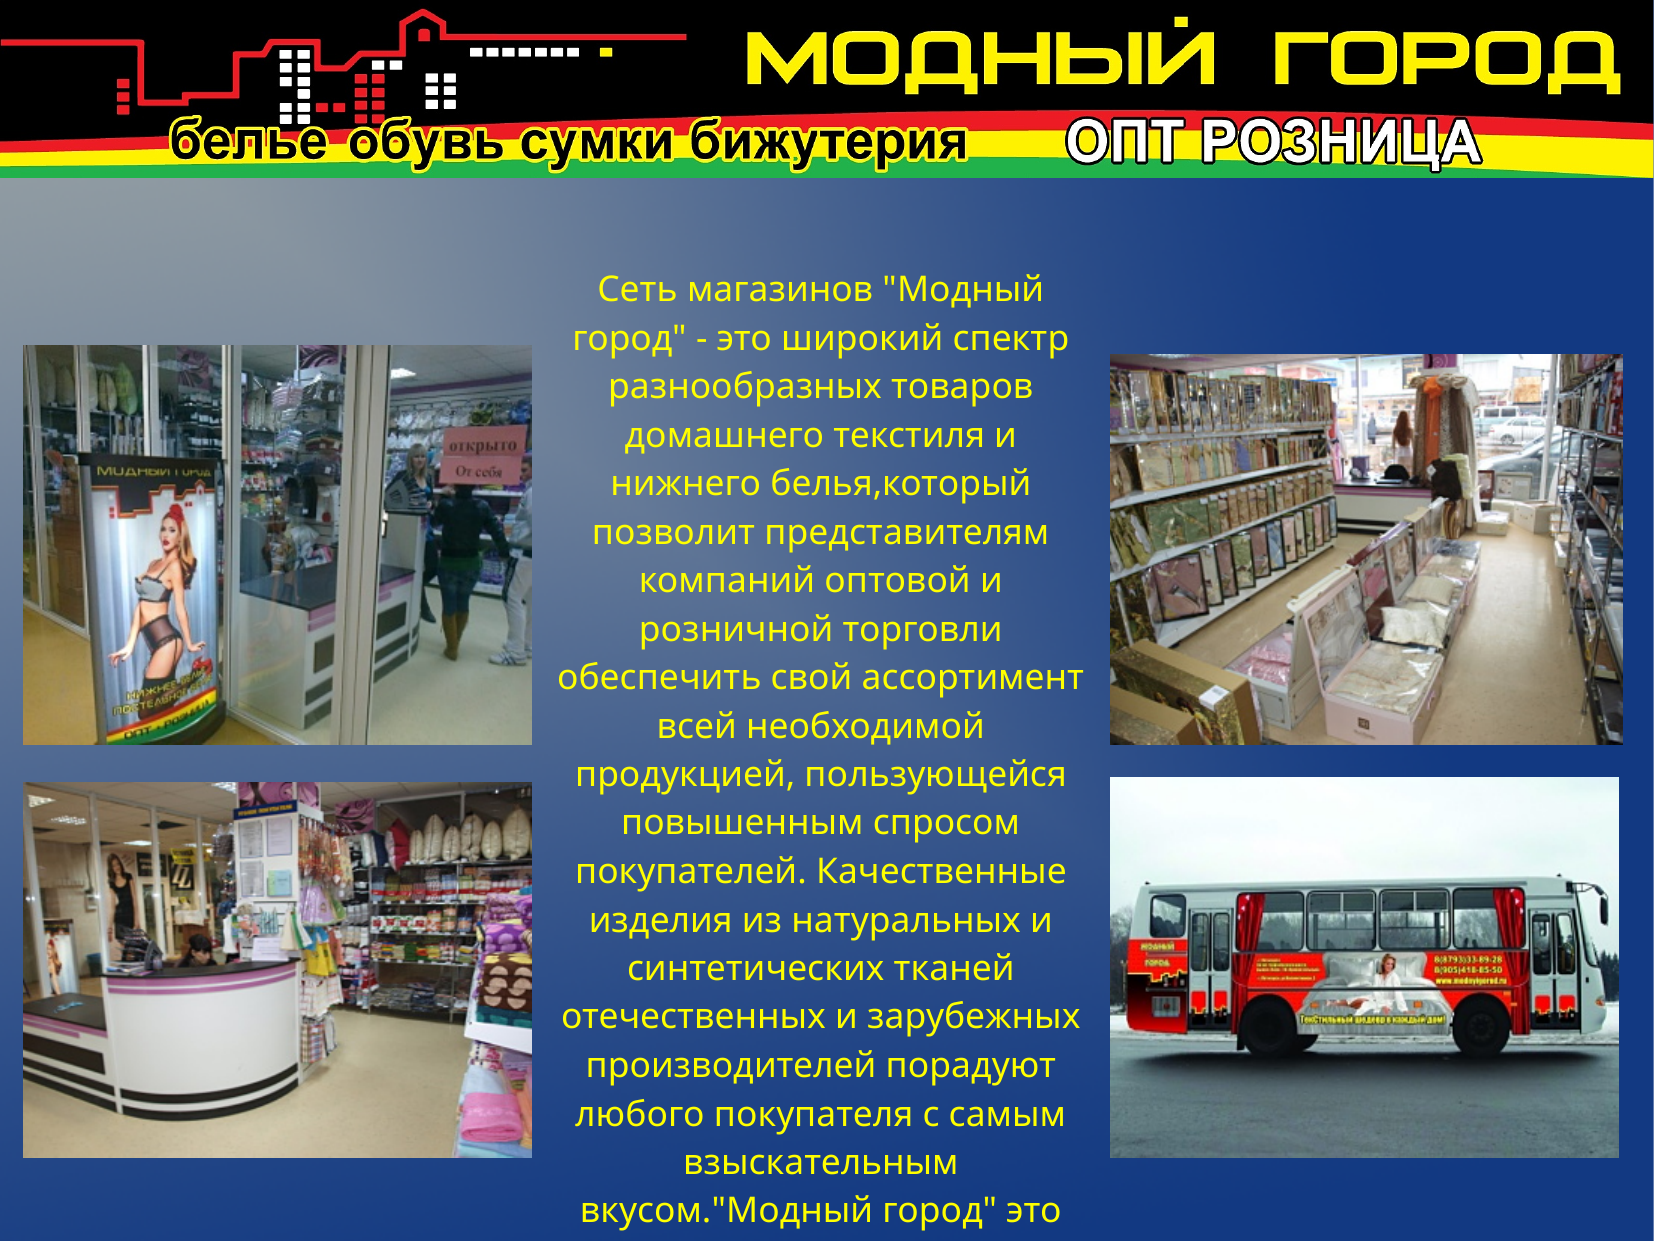

Сеть магазинов "Модный город" - это широкий спектр разнообразных товаров домашнего текстиля и нижнего белья,который позволит представителям компаний оптовой и розничной торговли обеспечить свой ассортимент всей необходимой продукцией, пользующейся повышенным спросом покупателей. Качественные изделия из натуральных и синтетических тканей отечественных и зарубежных производителей порадуют любого покупателя с самым взыскательным вкусом."Модный город" это ТекСтильный шедевр в каждый дом!"